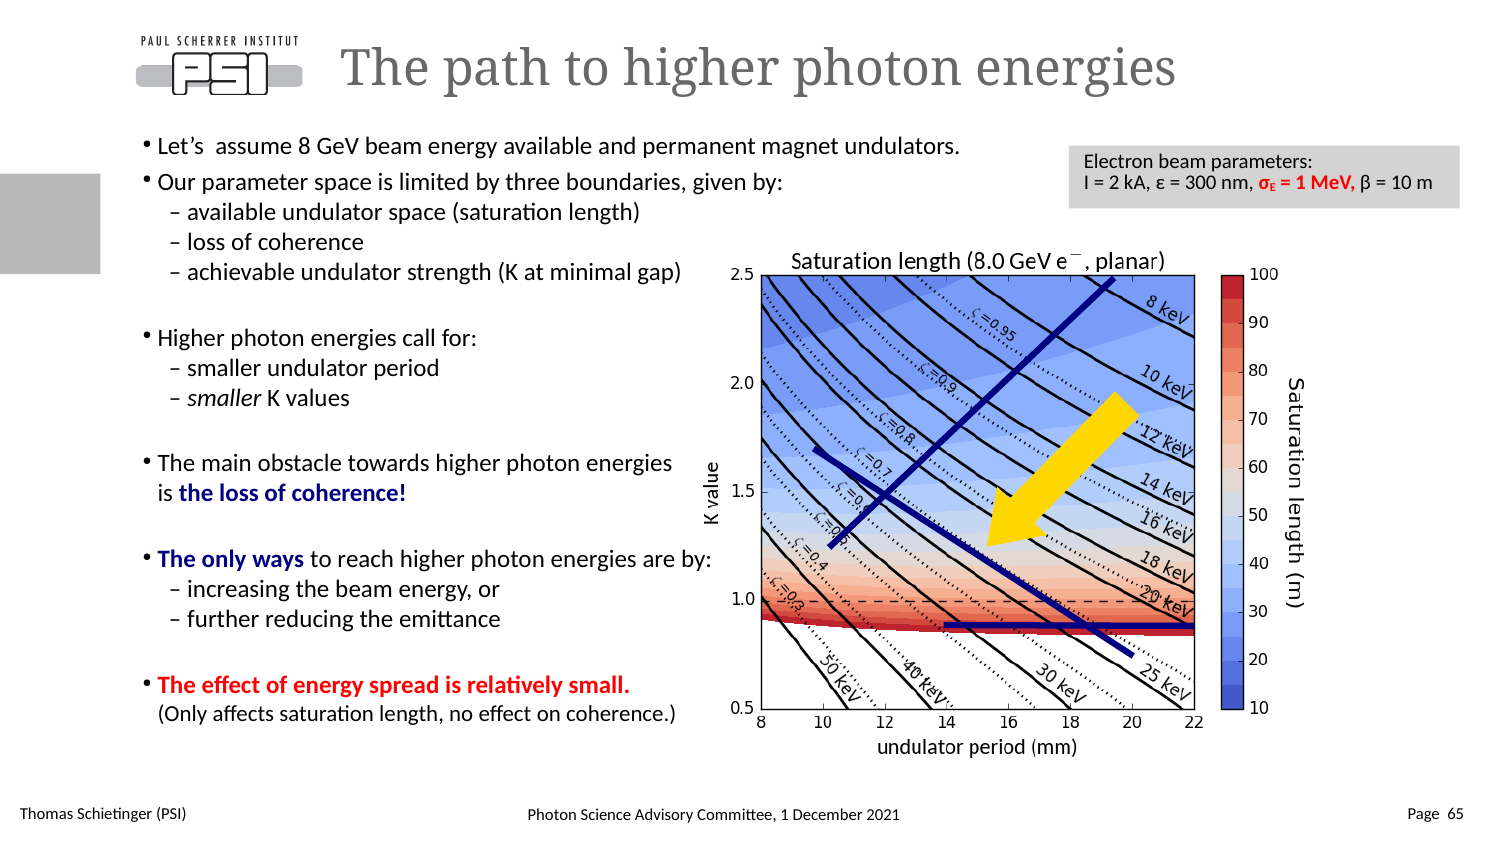

# The path to higher photon energies
Let’s assume 8 GeV beam energy available and permanent magnet undulators.
Our parameter space is limited by three boundaries, given by:
 – available undulator space (saturation length)
 – loss of coherence
 – achievable undulator strength (K at minimal gap)
Higher photon energies call for:
 – smaller undulator period
 – smaller K values
The main obstacle towards higher photon energies
is the loss of coherence!
The only ways to reach higher photon energies are by:
 – increasing the beam energy, or
 – further reducing the emittance
The effect of energy spread is relatively small.
(Only affects saturation length, no effect on coherence.)
Electron beam parameters:
I = 2 kA, ε = 300 nm, σE = 1 MeV, β = 10 m